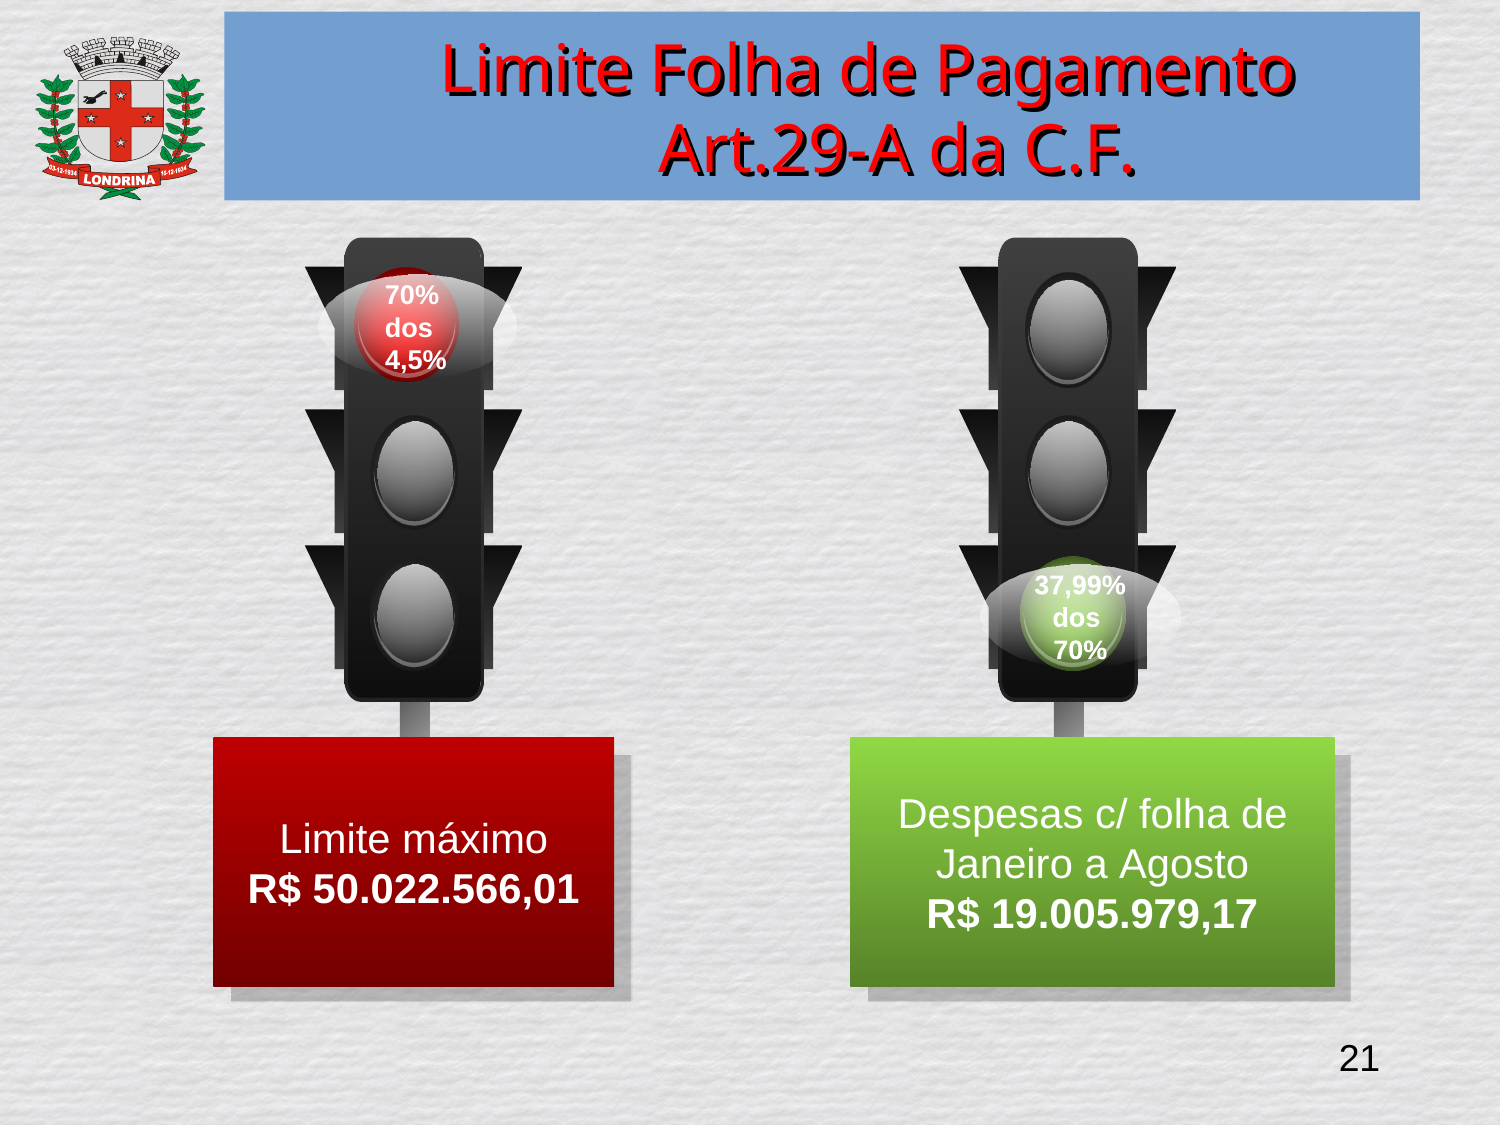

Limite Folha de Pagamento
 Art.29-A da C.F.
 70%
 dos 4,5%
37,99% dos
70%
Limite máximo
R$ 50.022.566,01
Despesas c/ folha de Janeiro a Agosto
R$ 19.005.979,17